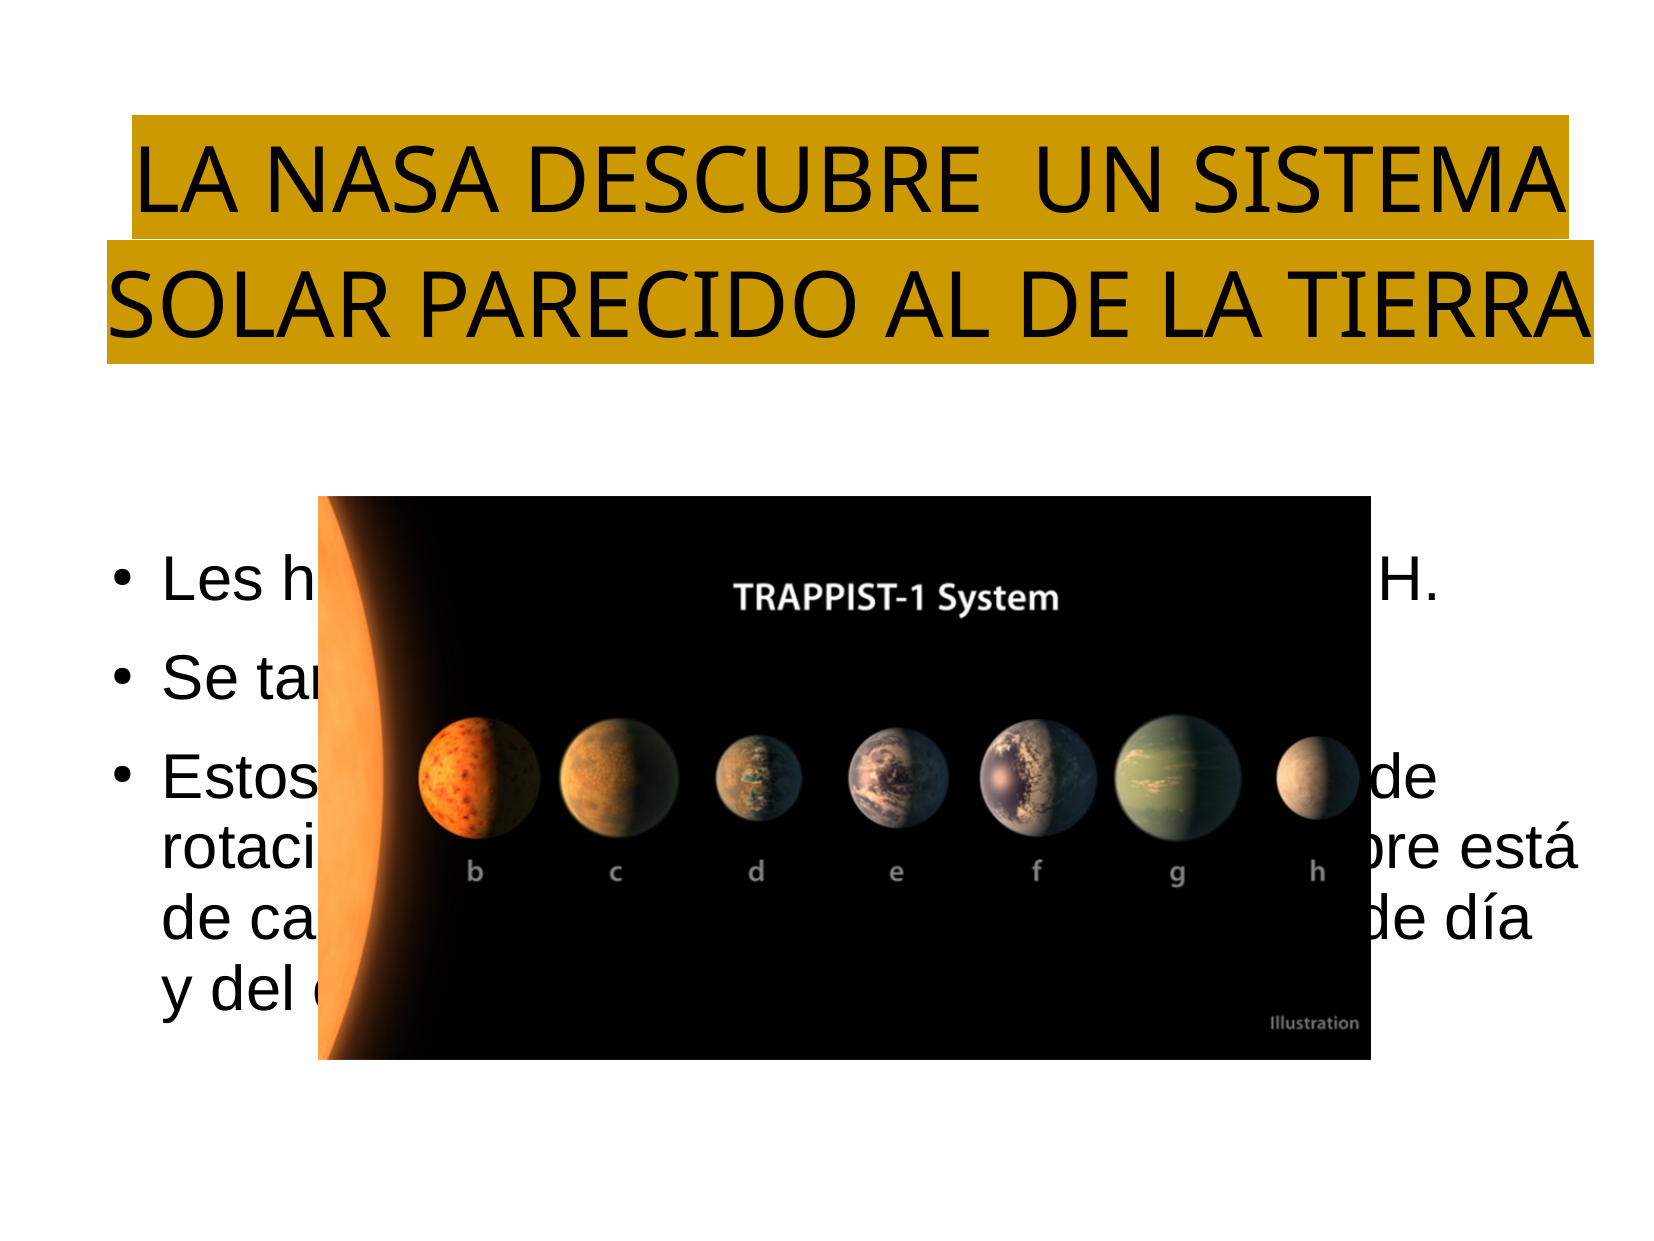

# LA NASA DESCUBRE UN SISTEMA SOLAR PARECIDO AL DE LA TIERRA
Les han nombrado como B, C, D, E, F, G y H.
Se tarda 200 años/luz en llegar.
Estos exoplanetas carecen de movimiento de rotación, por lo que uno de sus lados siempre está de cara a su sol, de un lado sería siempre de día y del otro, siempre sería de noche